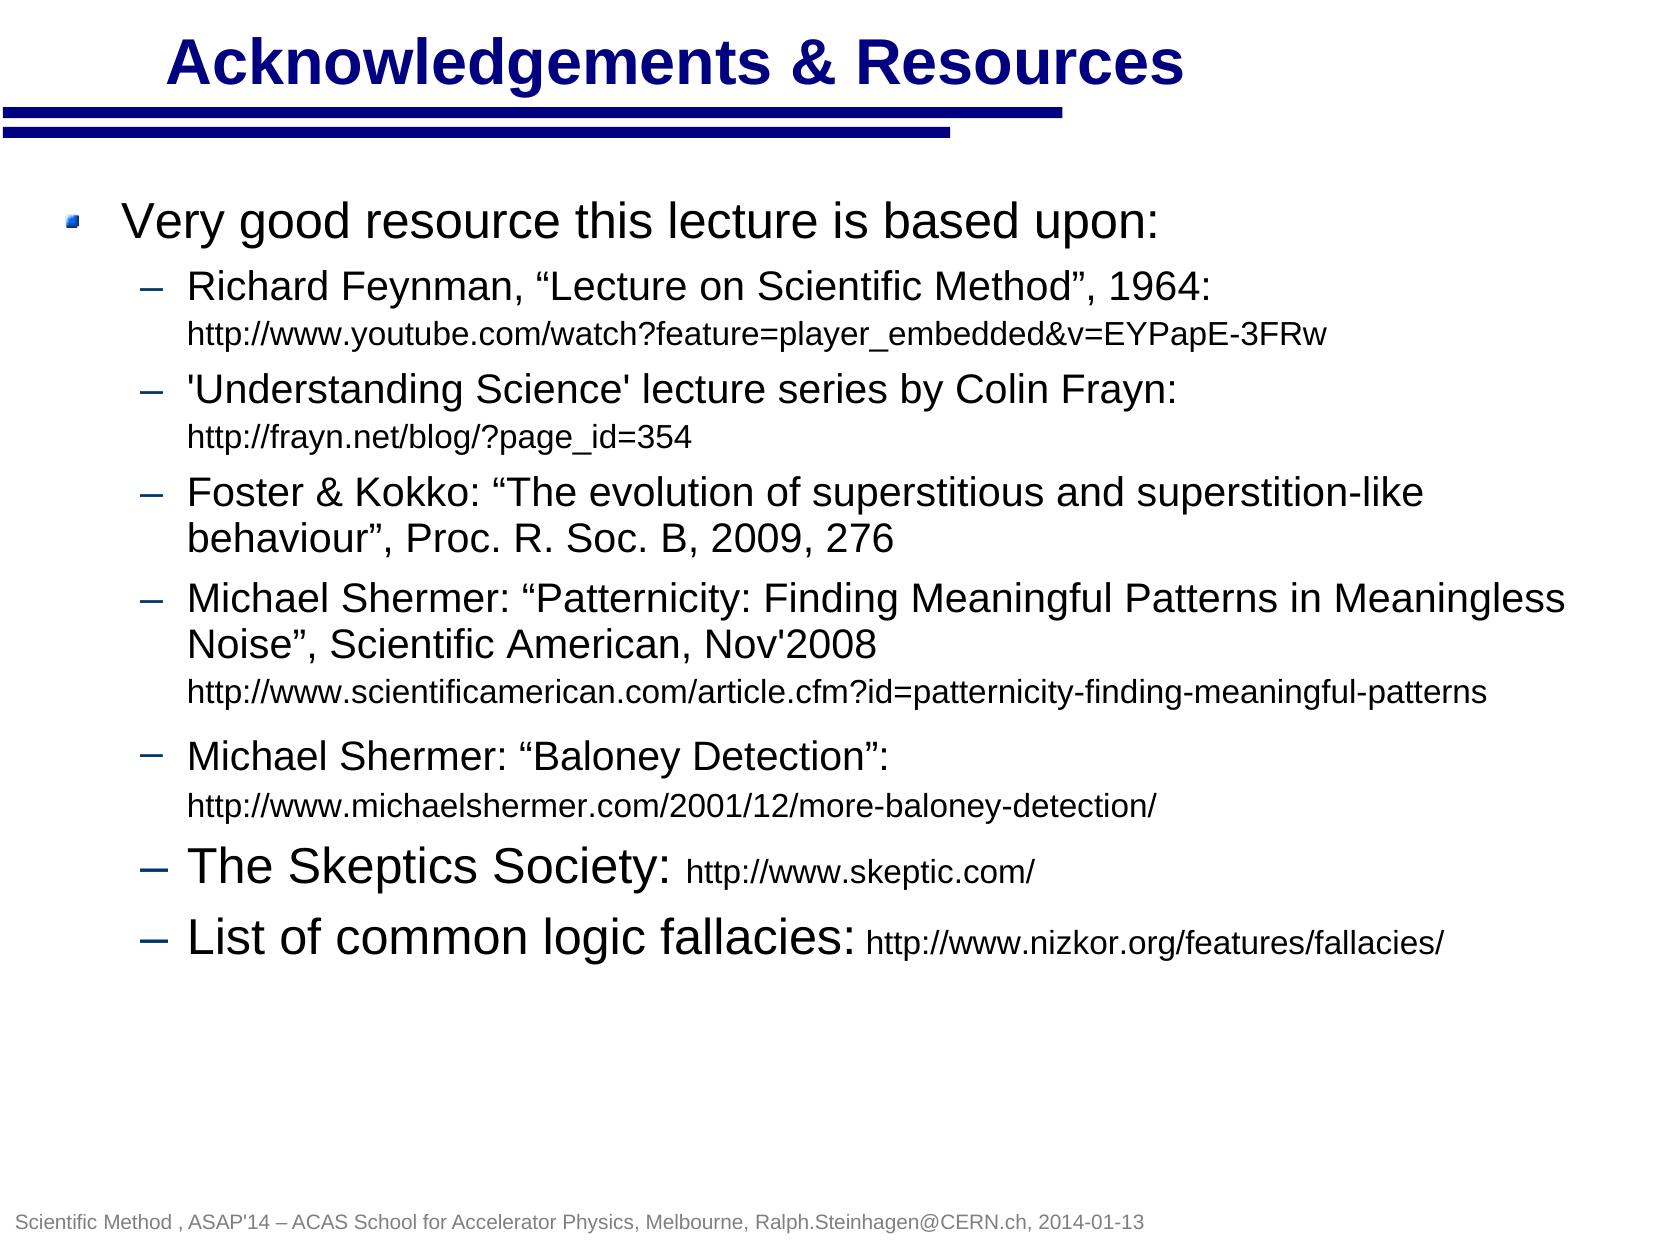

# Acknowledgements & Resources
Very good resource this lecture is based upon:
Richard Feynman, “Lecture on Scientific Method”, 1964: http://www.youtube.com/watch?feature=player_embedded&v=EYPapE-3FRw
'Understanding Science' lecture series by Colin Frayn: http://frayn.net/blog/?page_id=354
Foster & Kokko: “The evolution of superstitious and superstition-like behaviour”, Proc. R. Soc. B, 2009, 276
Michael Shermer: “Patternicity: Finding Meaningful Patterns in Meaningless Noise”, Scientific American, Nov'2008 http://www.scientificamerican.com/article.cfm?id=patternicity-finding-meaningful-patterns
Michael Shermer: “Baloney Detection”: http://www.michaelshermer.com/2001/12/more-baloney-detection/
The Skeptics Society: http://www.skeptic.com/
List of common logic fallacies: http://www.nizkor.org/features/fallacies/